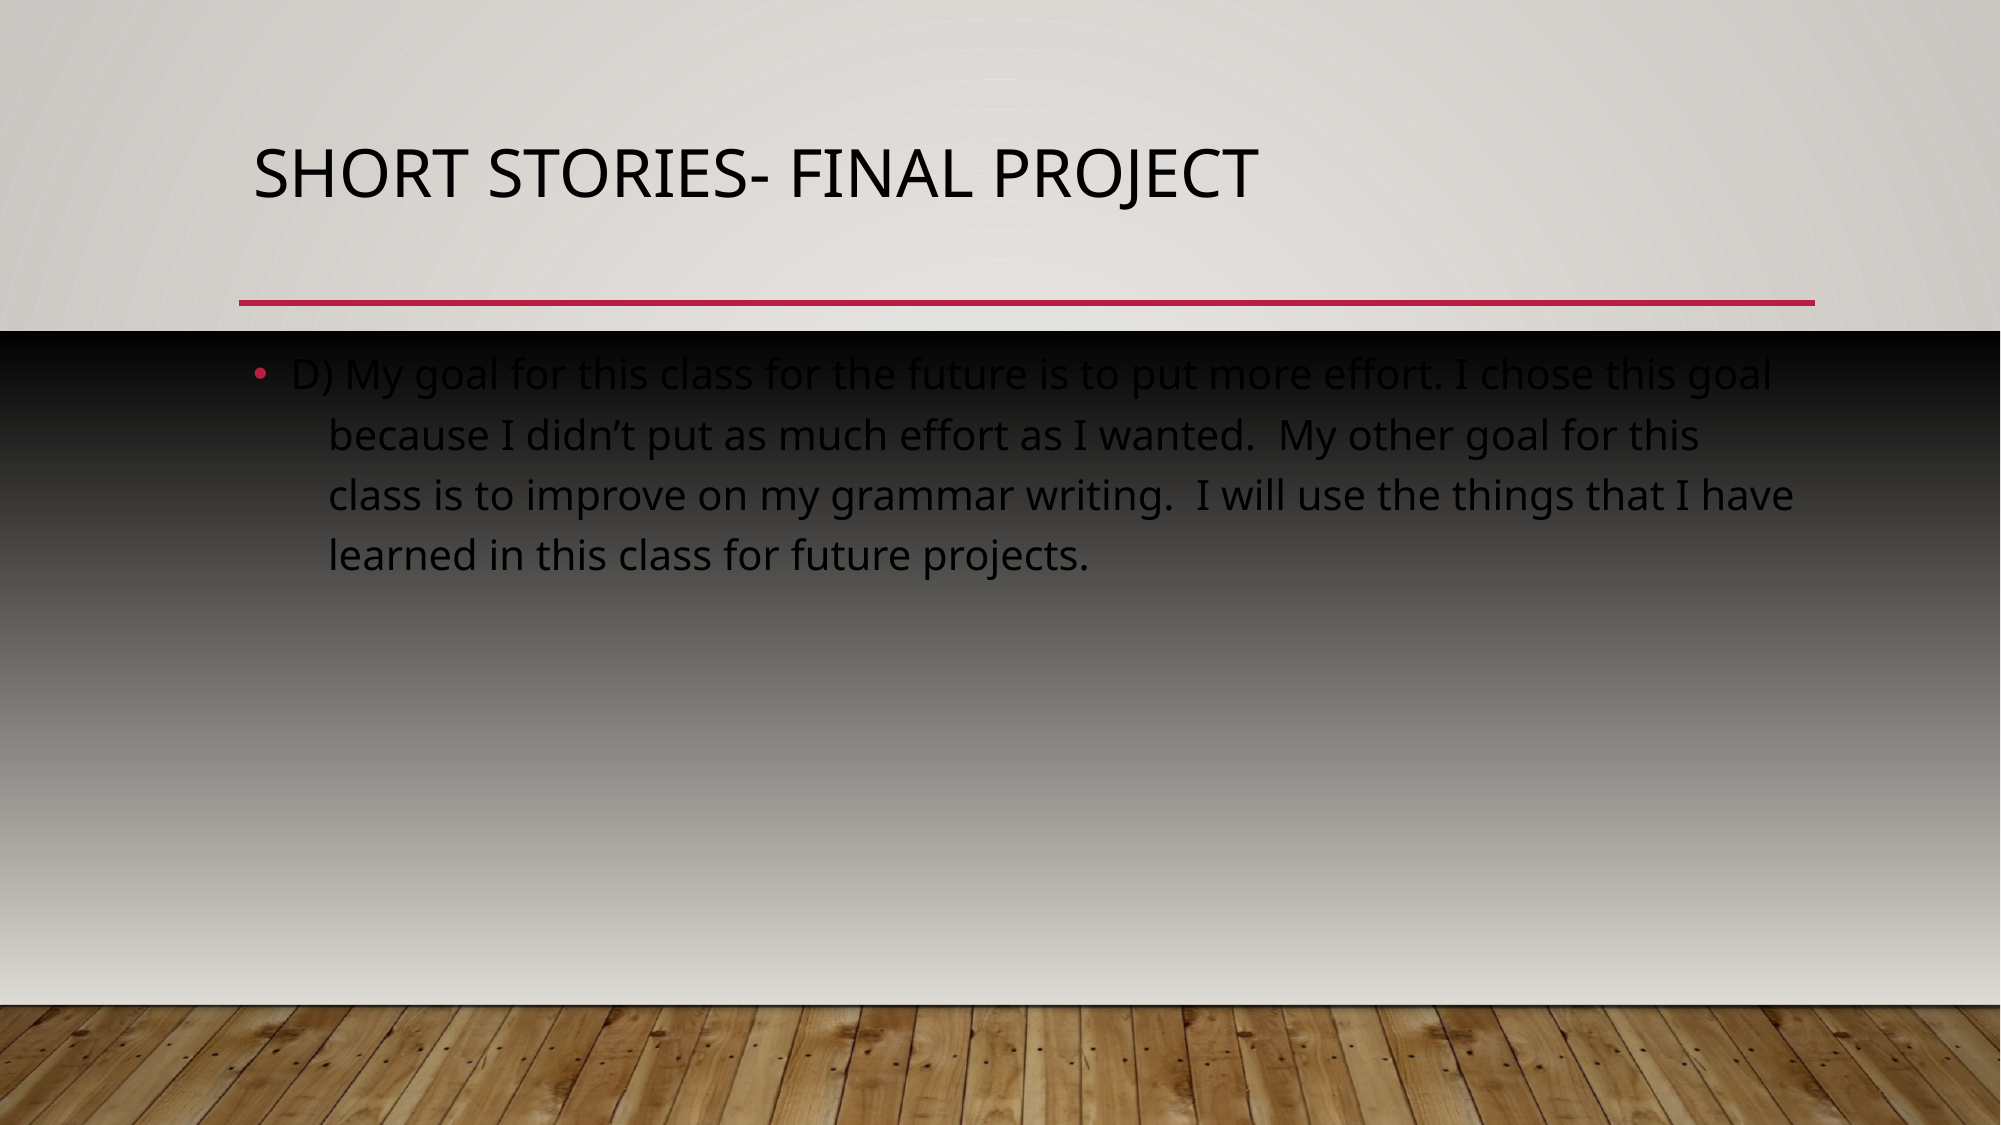

# Short stories- Final project
D) My goal for this class for the future is to put more effort. I chose this goal because I didn’t put as much effort as I wanted. My other goal for this class is to improve on my grammar writing. I will use the things that I have learned in this class for future projects.